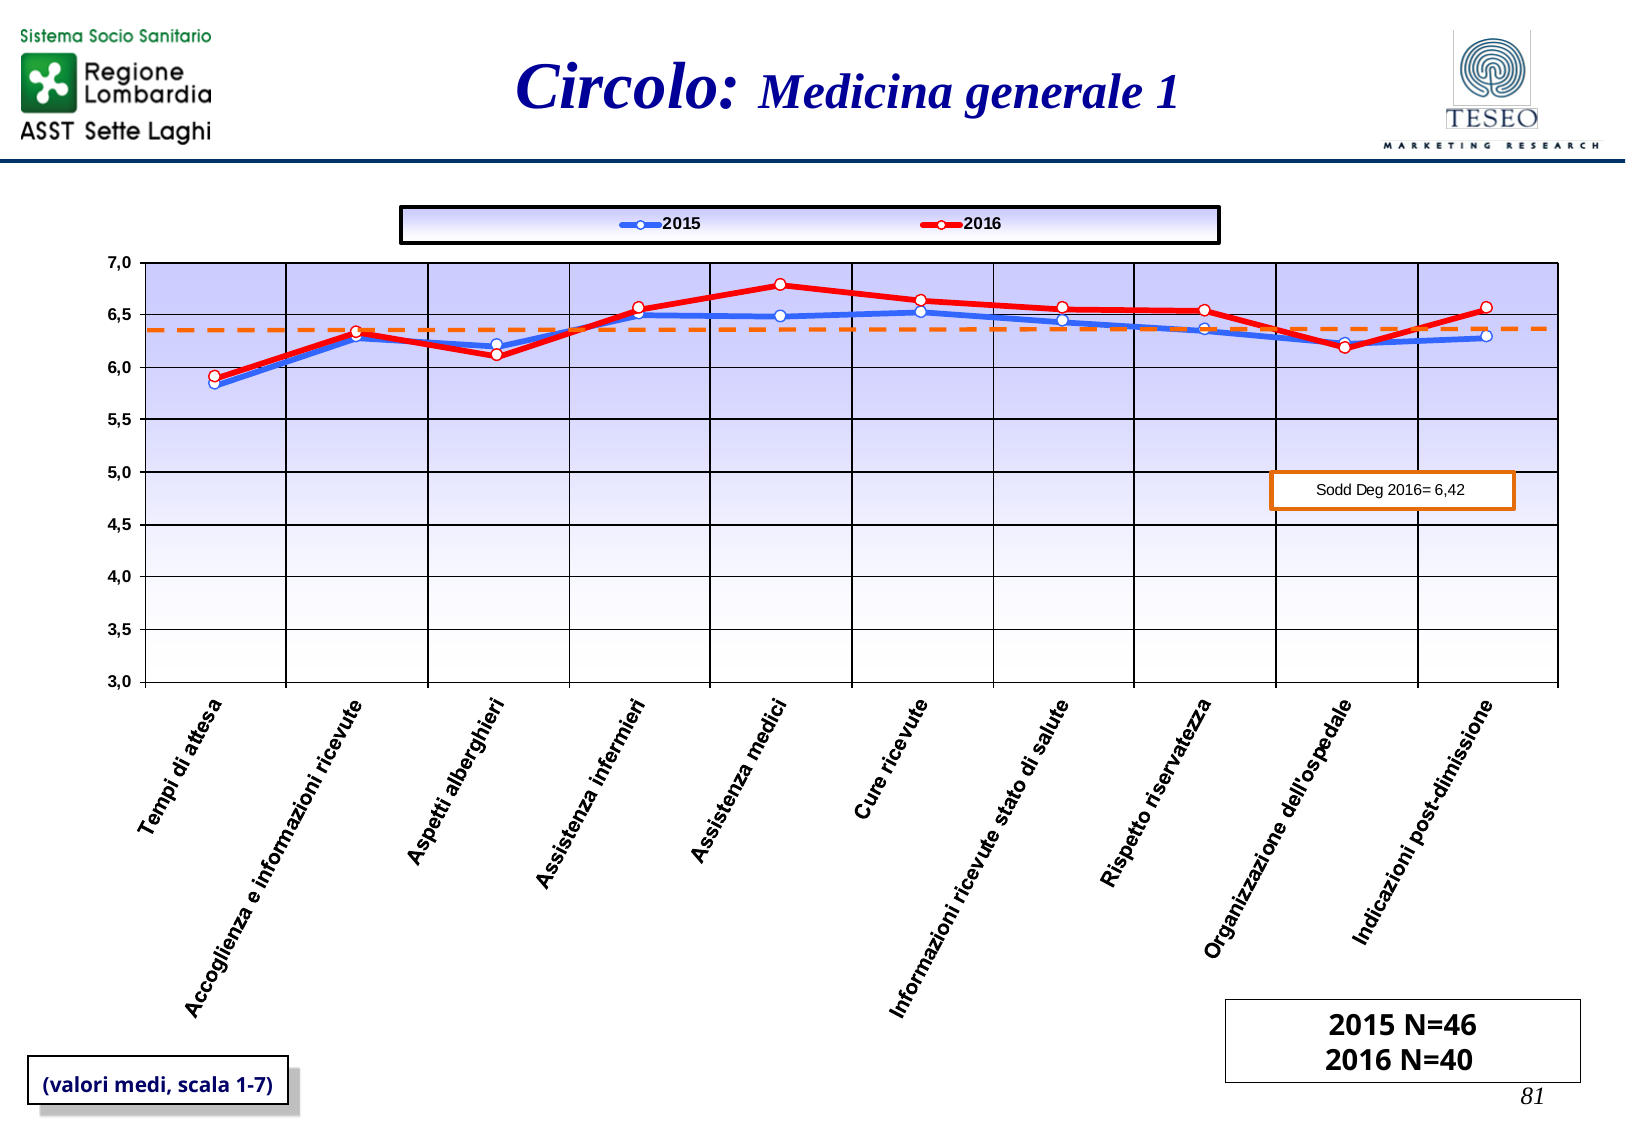

Circolo: Medicina generale 1
2015 N=46
2016 N=40
(valori medi, scala 1-7)